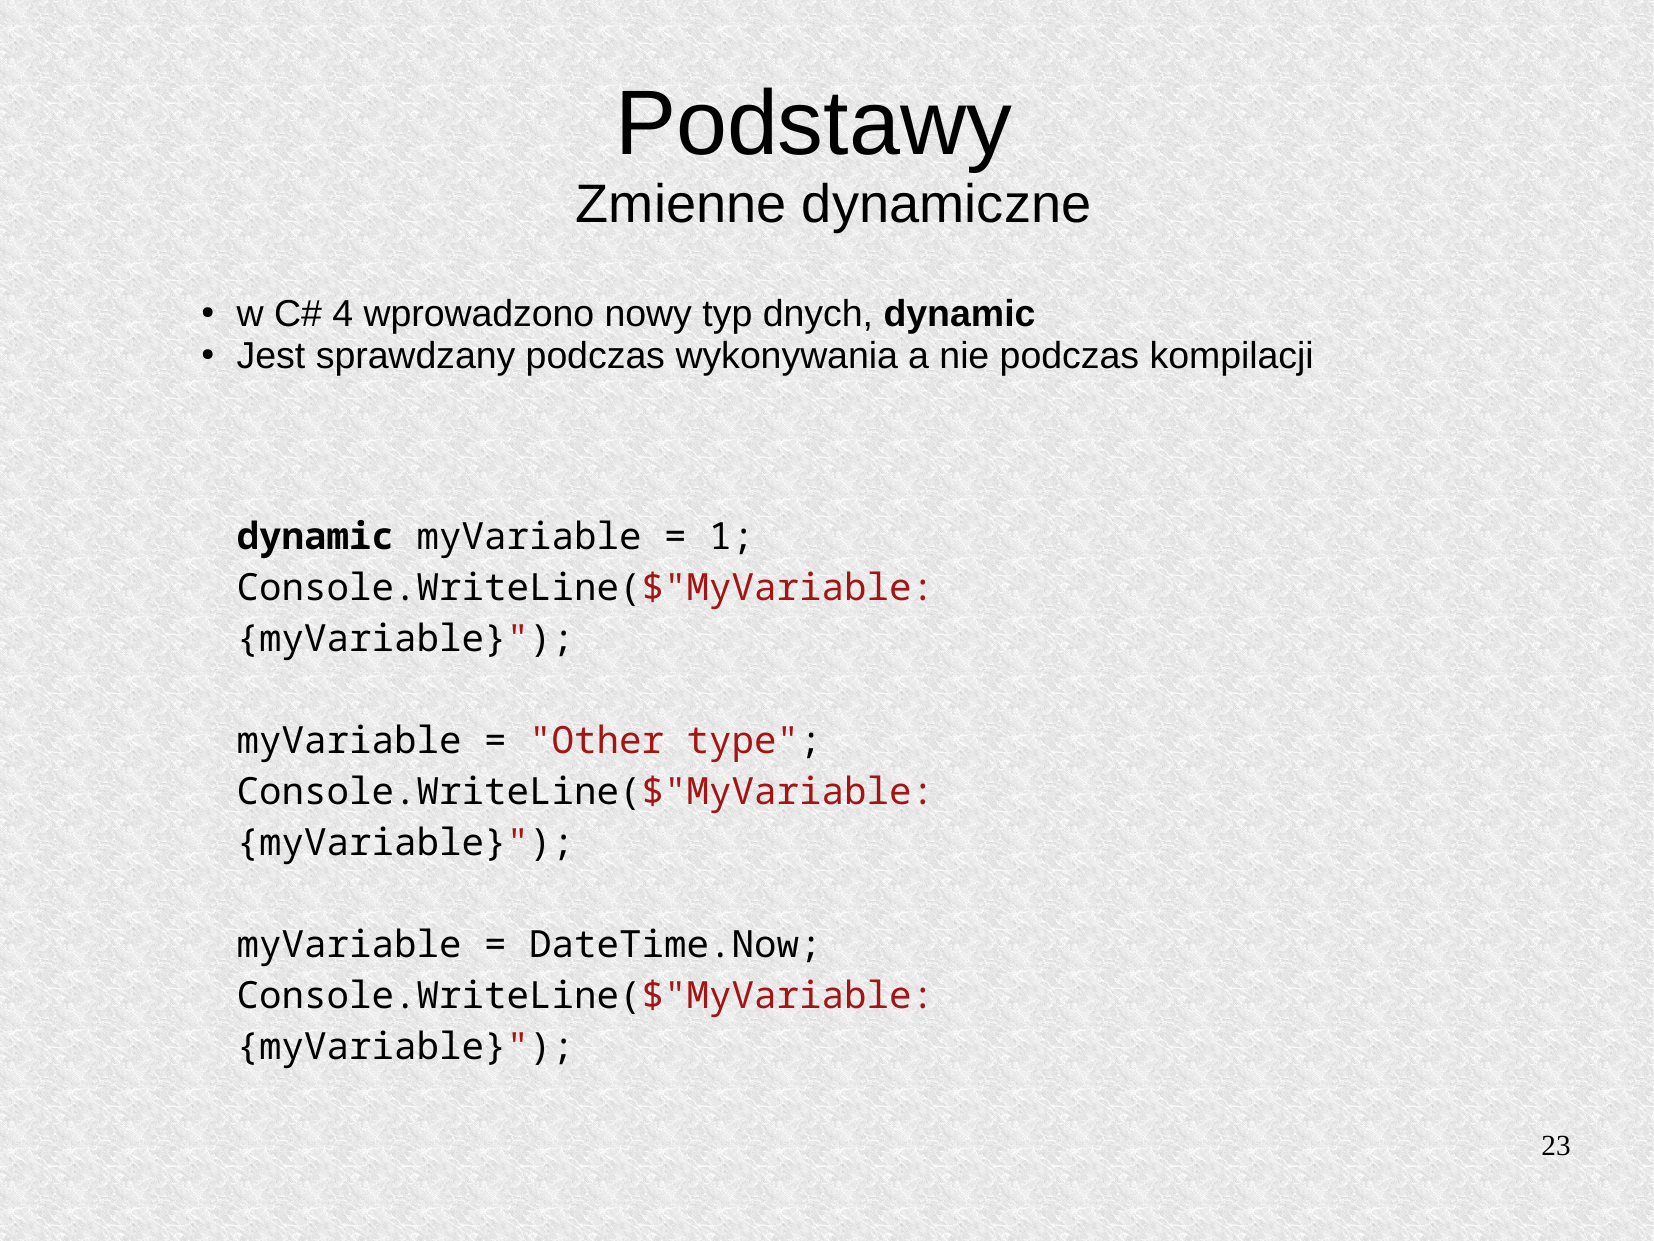

# Podstawy Zmienne dynamiczne
w C# 4 wprowadzono nowy typ dnych, dynamic
Jest sprawdzany podczas wykonywania a nie podczas kompilacji
dynamic myVariable = 1;
Console.WriteLine($"MyVariable: {myVariable}");
myVariable = "Other type";
Console.WriteLine($"MyVariable: {myVariable}");
myVariable = DateTime.Now;
Console.WriteLine($"MyVariable: {myVariable}");
23